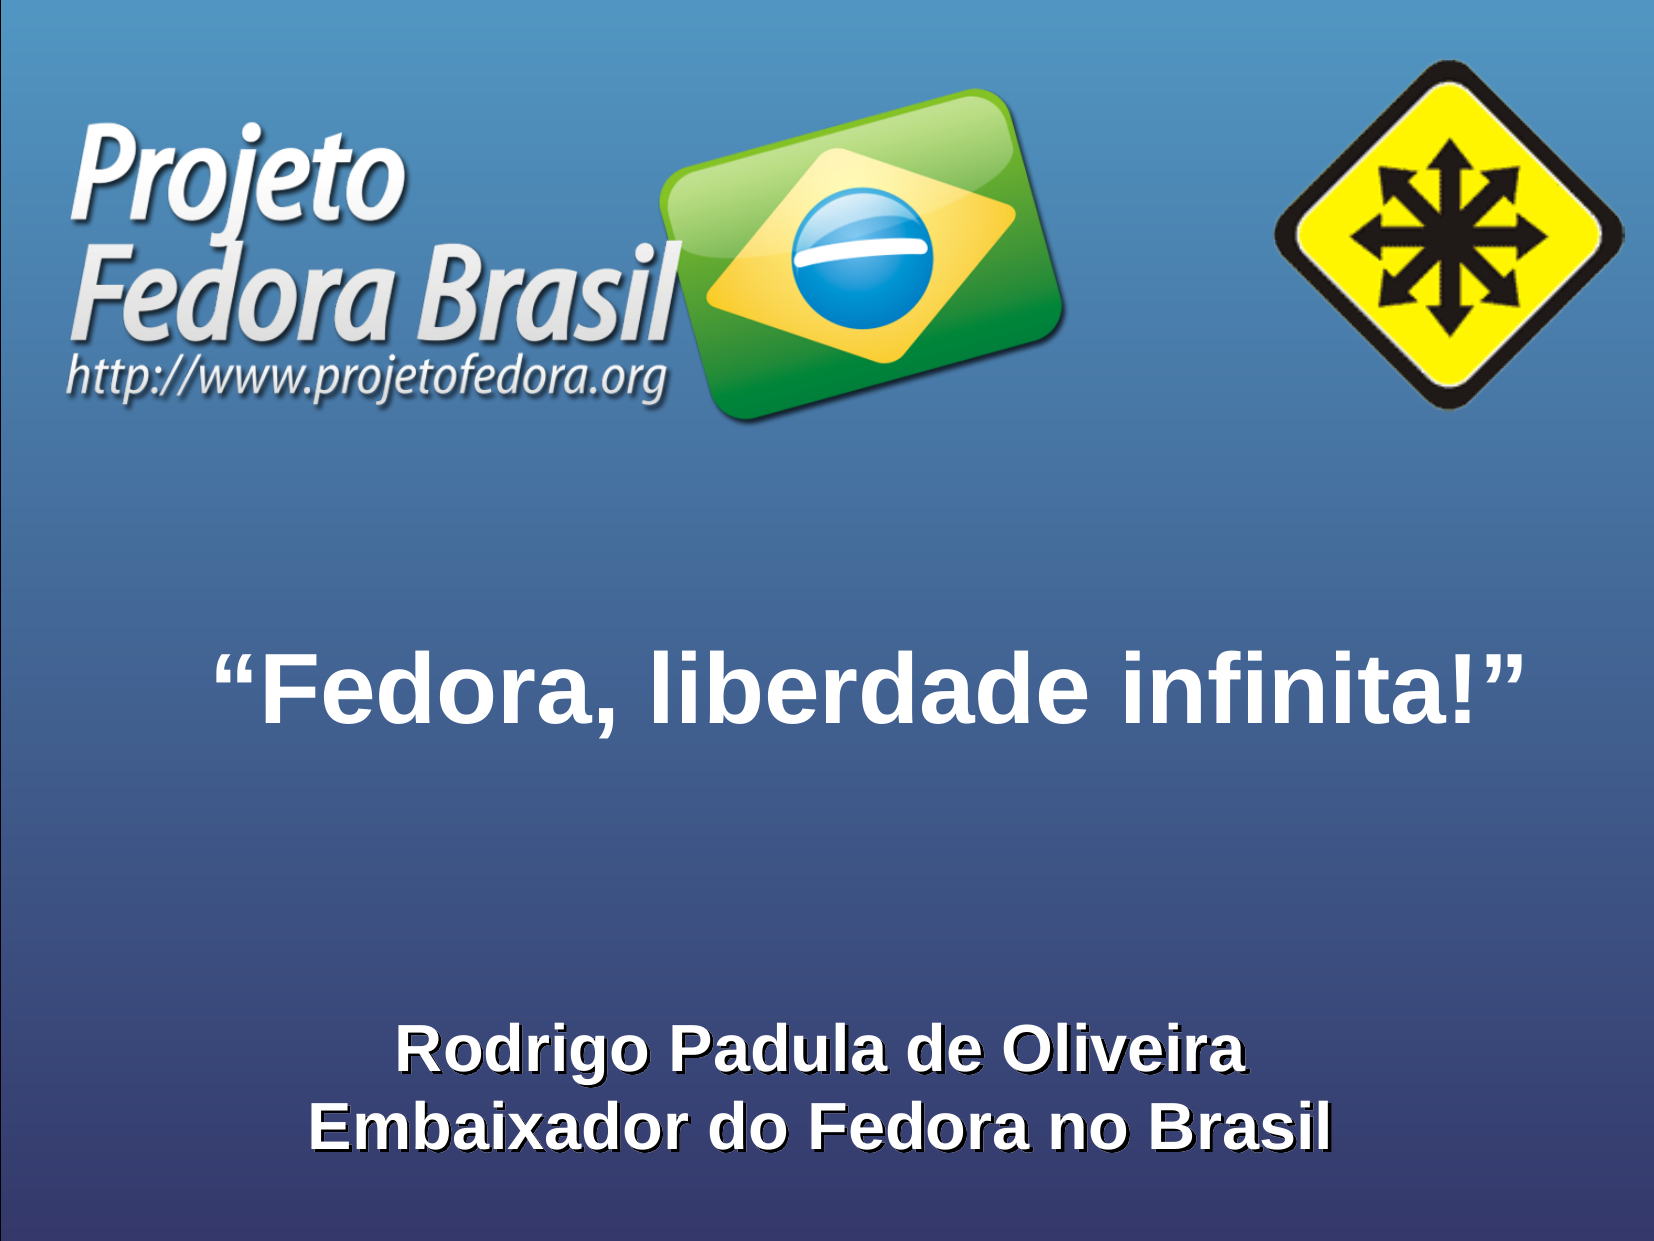

“Fedora, liberdade infinita!”
# Rodrigo Padula de Oliveira
Embaixador do Fedora no Brasil